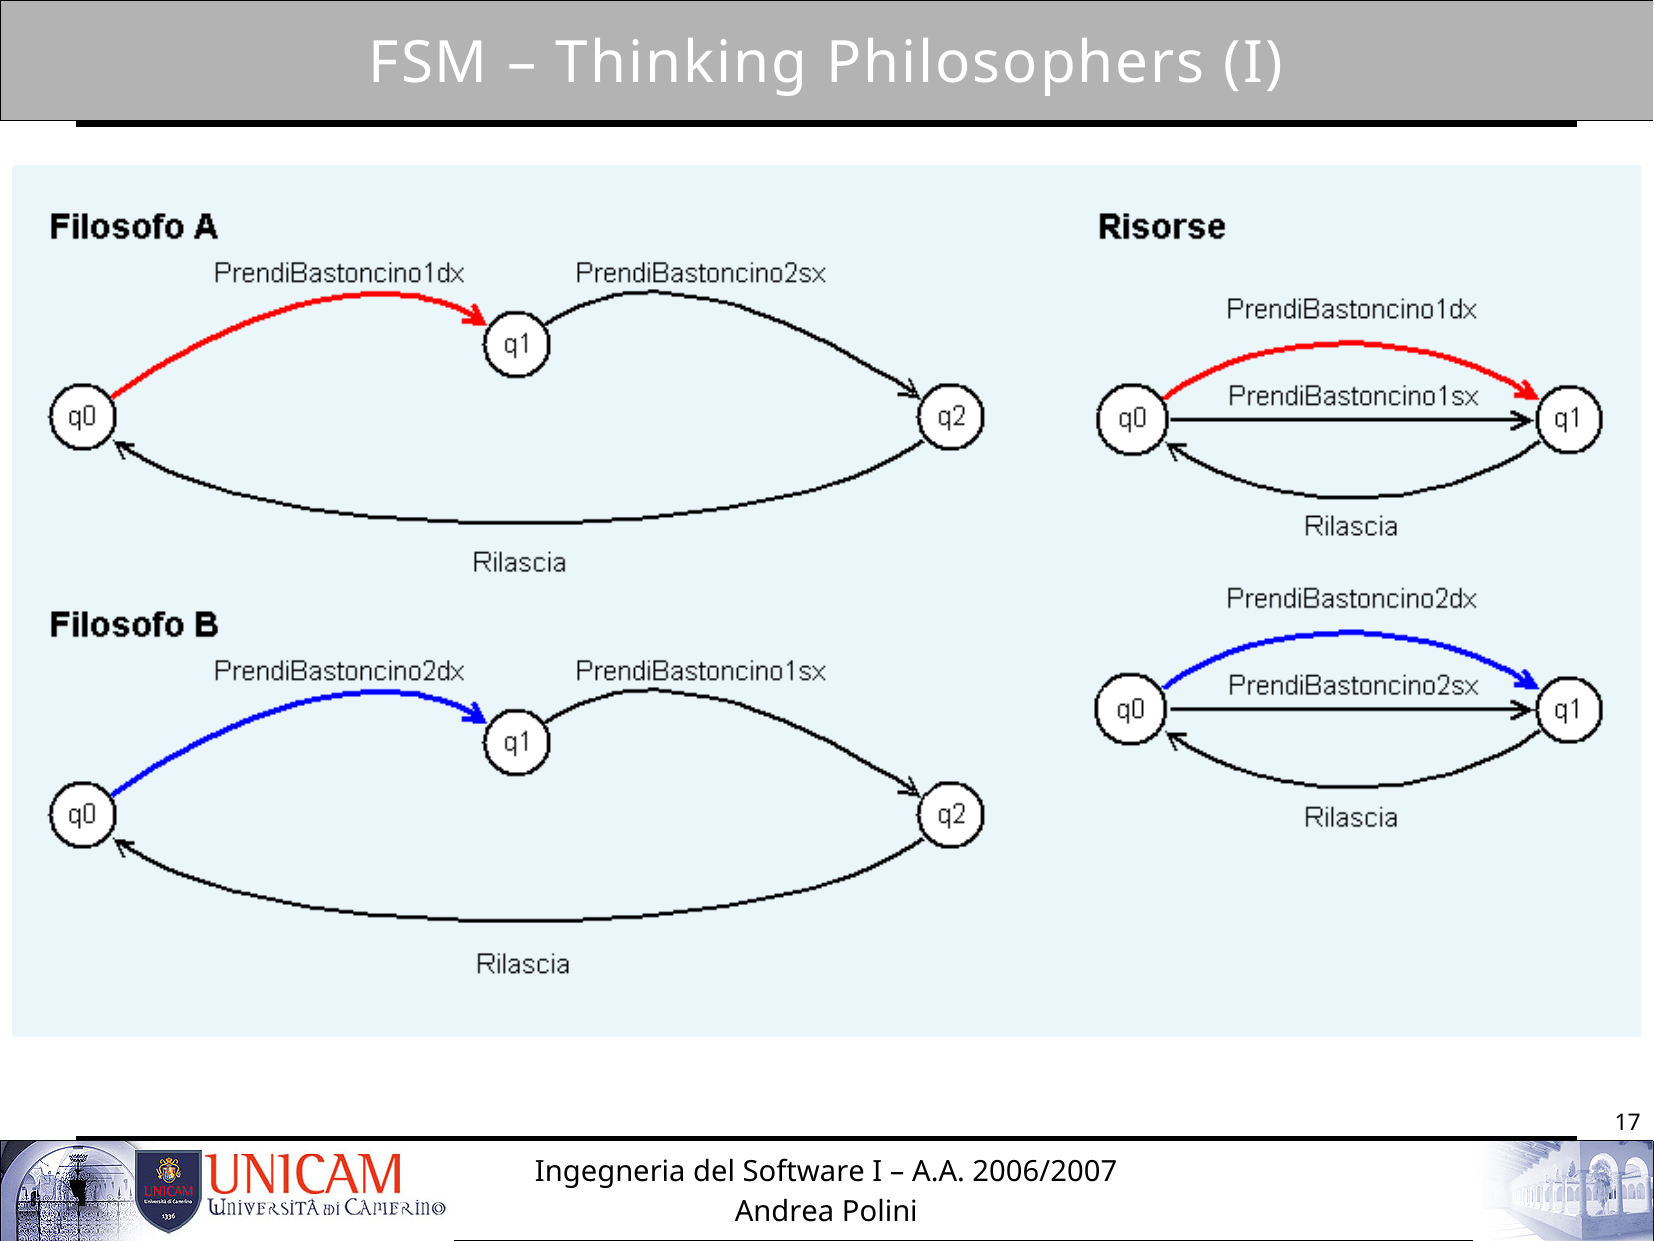

# FSM – Thinking Philosophers (I)
17